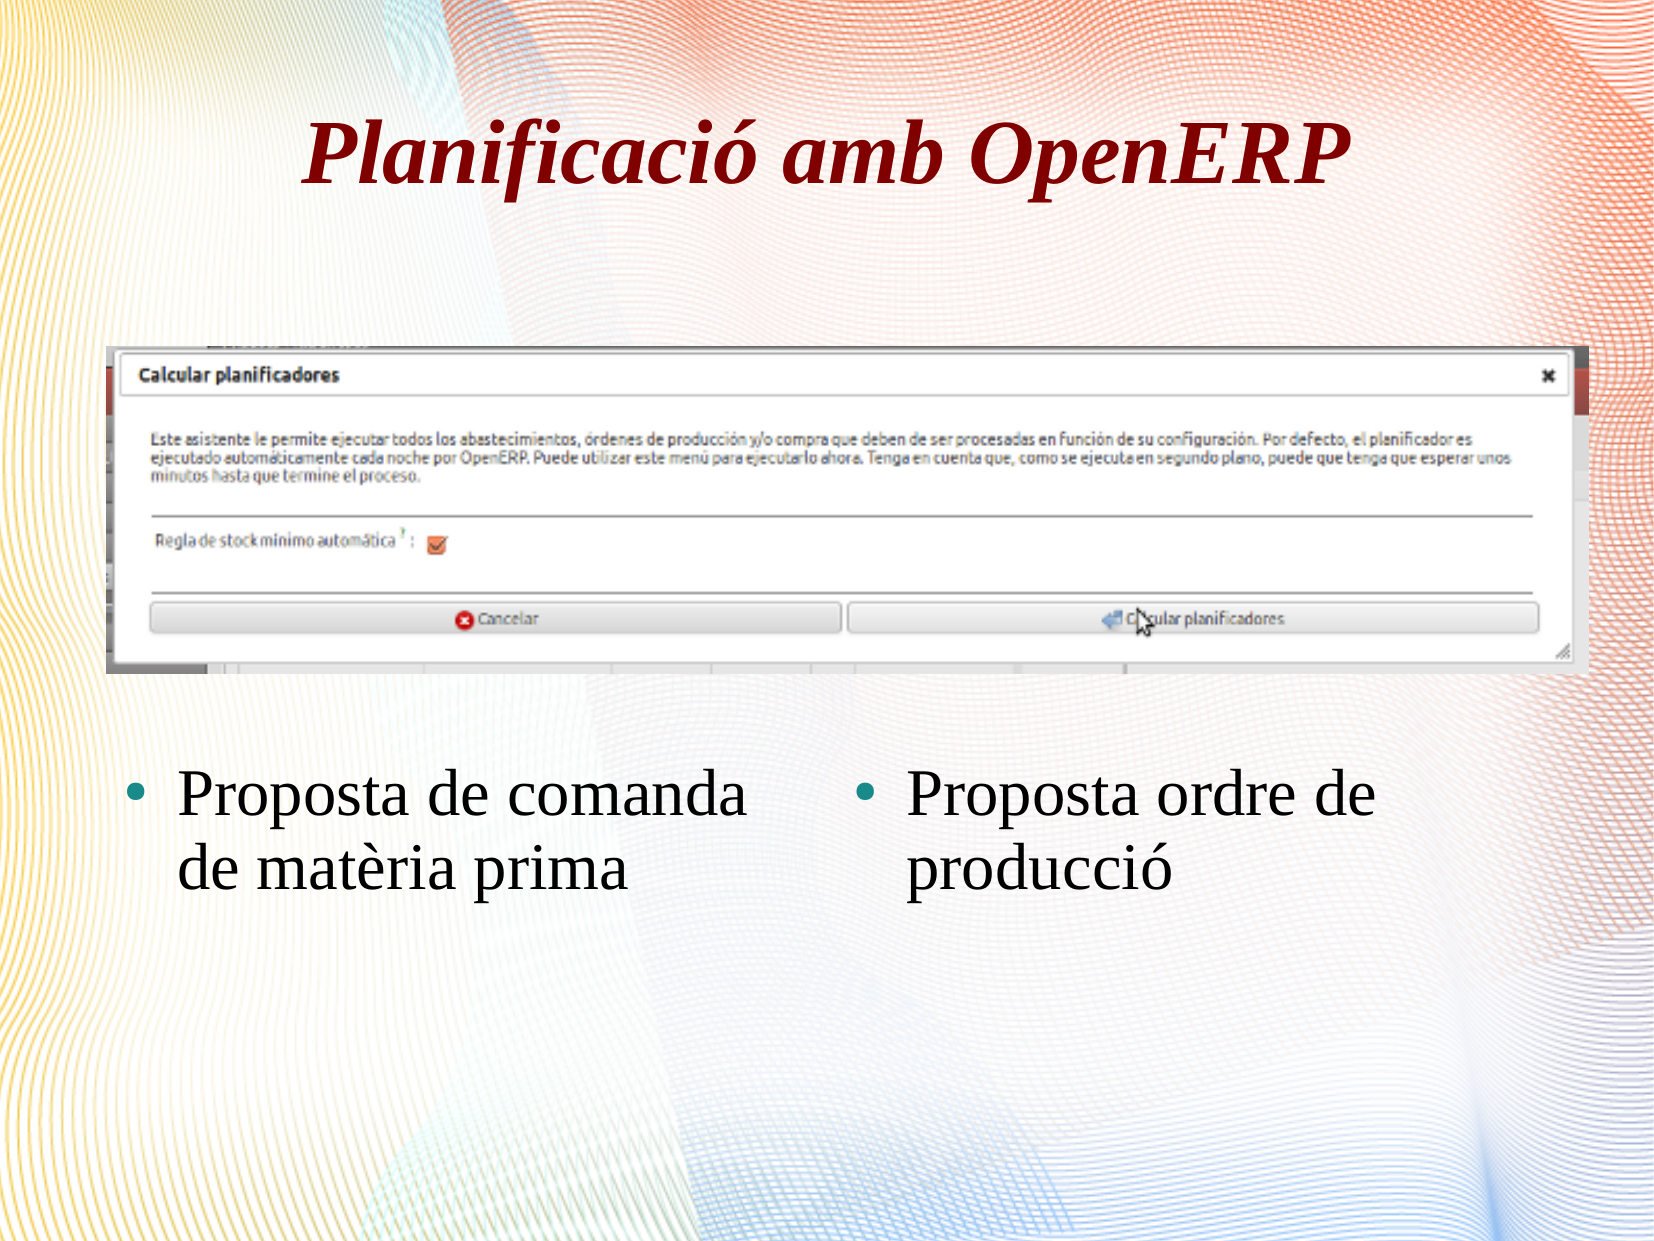

# Planificació amb OpenERP
Proposta de comanda de matèria prima
Proposta ordre de producció